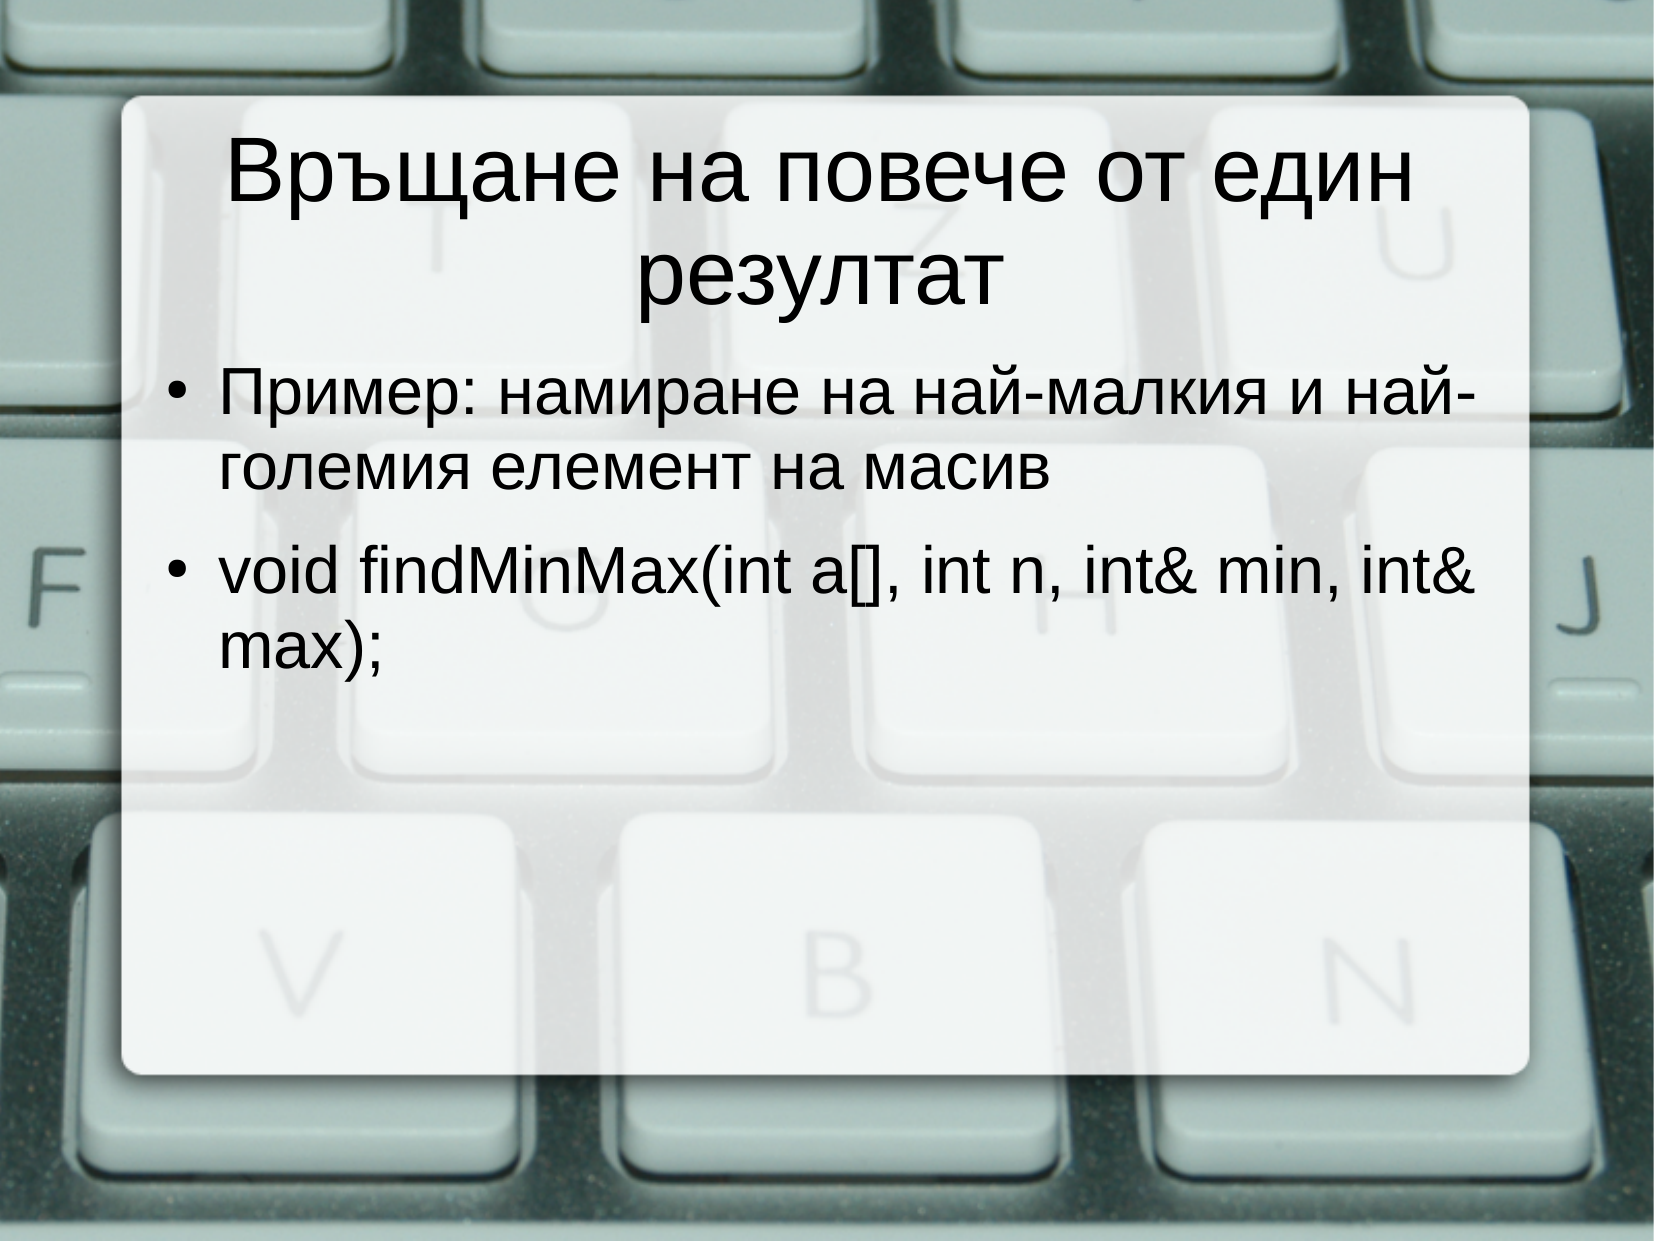

# Връщане на повече от един резултат
Пример: намиране на най-малкия и най-големия елемент на масив
void findMinMax(int a[], int n, int& min, int& max);